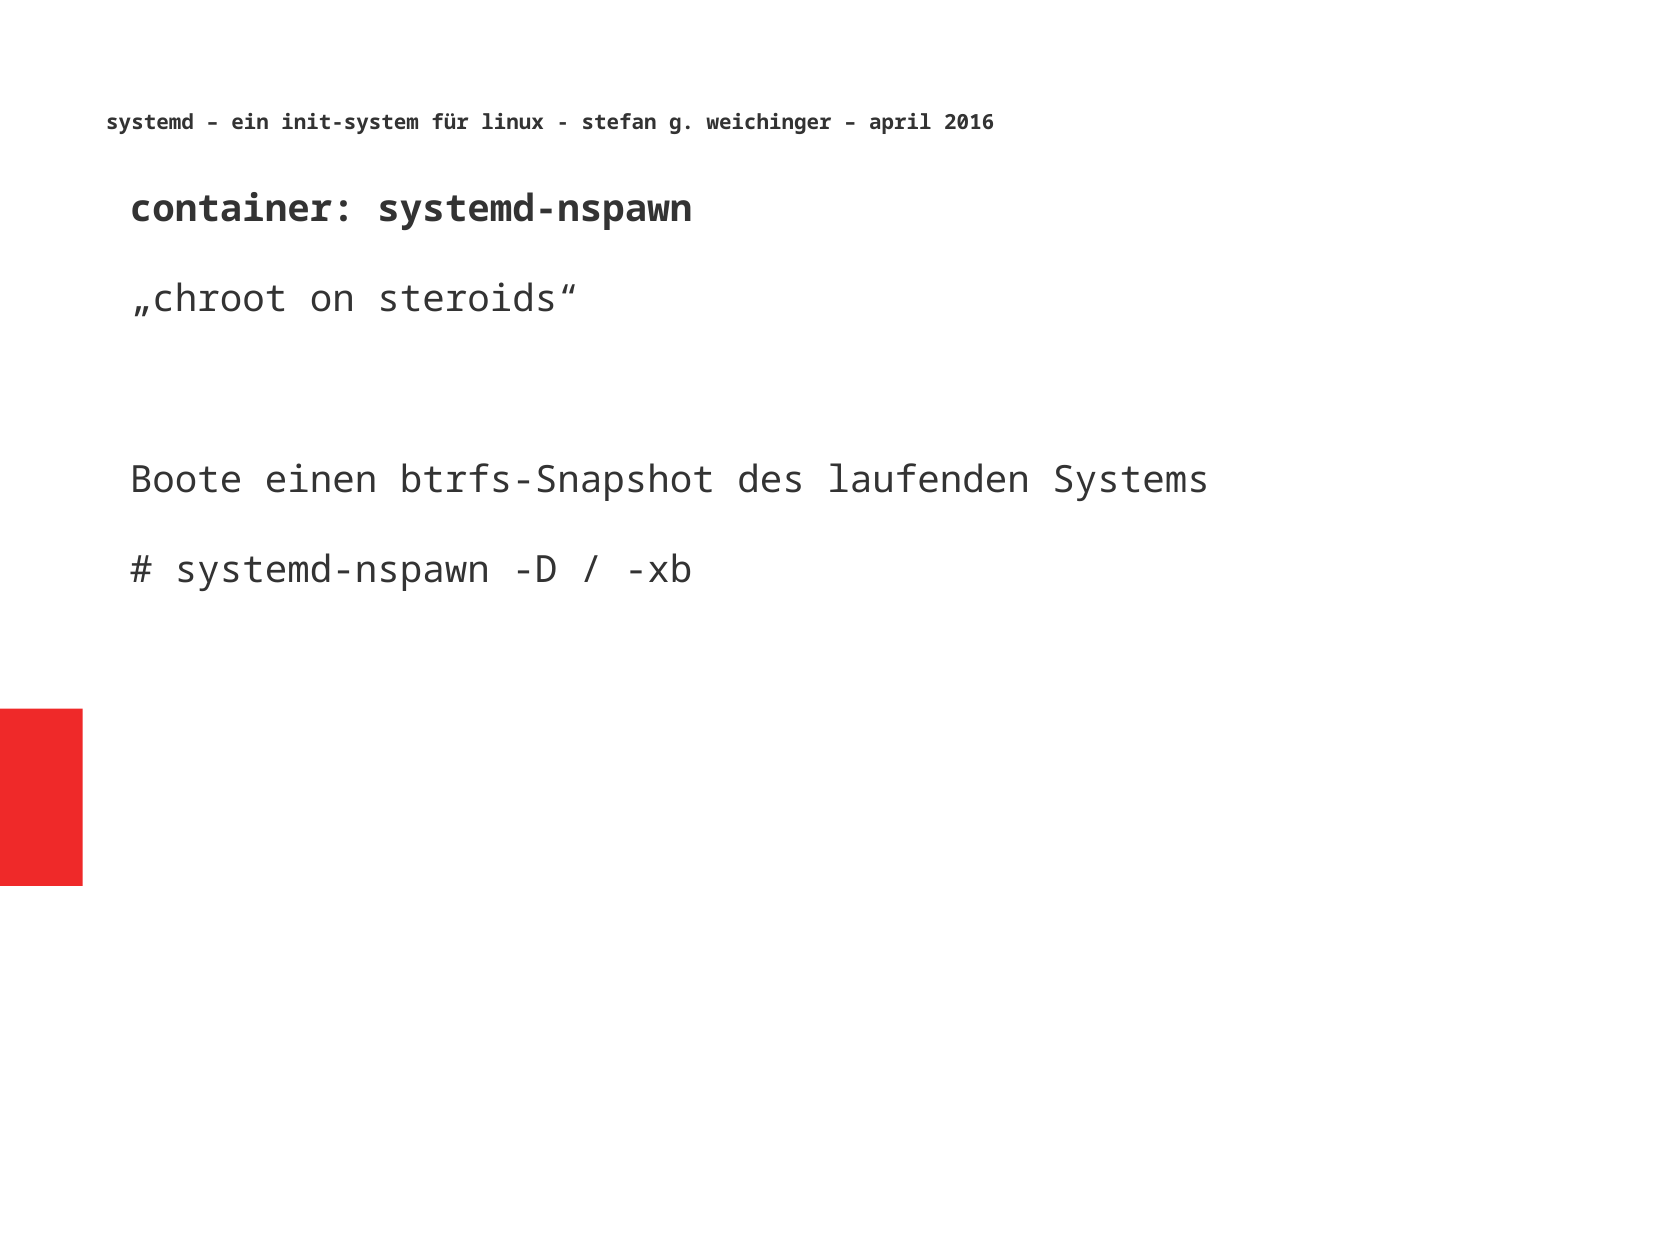

systemd – ein init-system für linux - stefan g. weichinger – april 2016
# container: systemd-nspawn
„chroot on steroids“
Boote einen btrfs-Snapshot des laufenden Systems
# systemd-nspawn -D / -xb